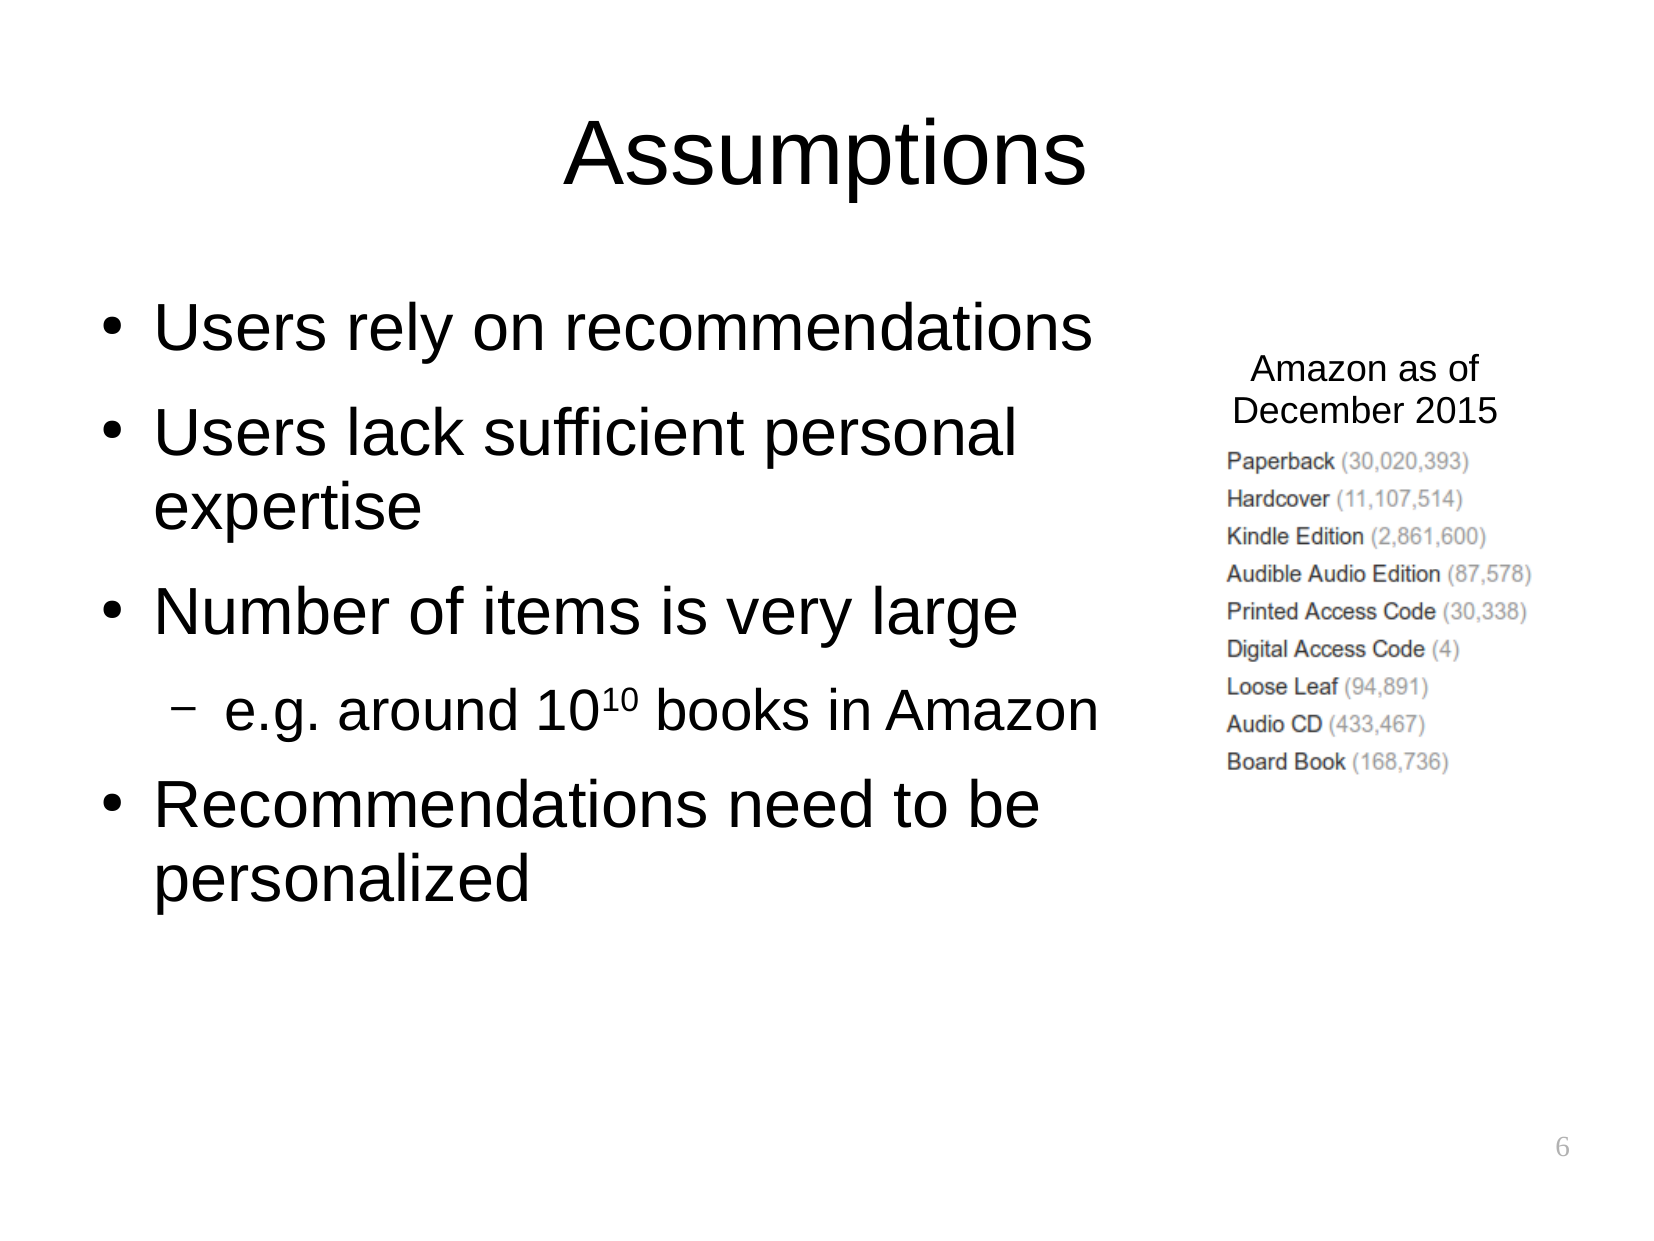

# Assumptions
Users rely on recommendations
Users lack sufficient personal expertise
Number of items is very large
e.g. around 1010 books in Amazon
Recommendations need to be personalized
Amazon as of December 2015
6